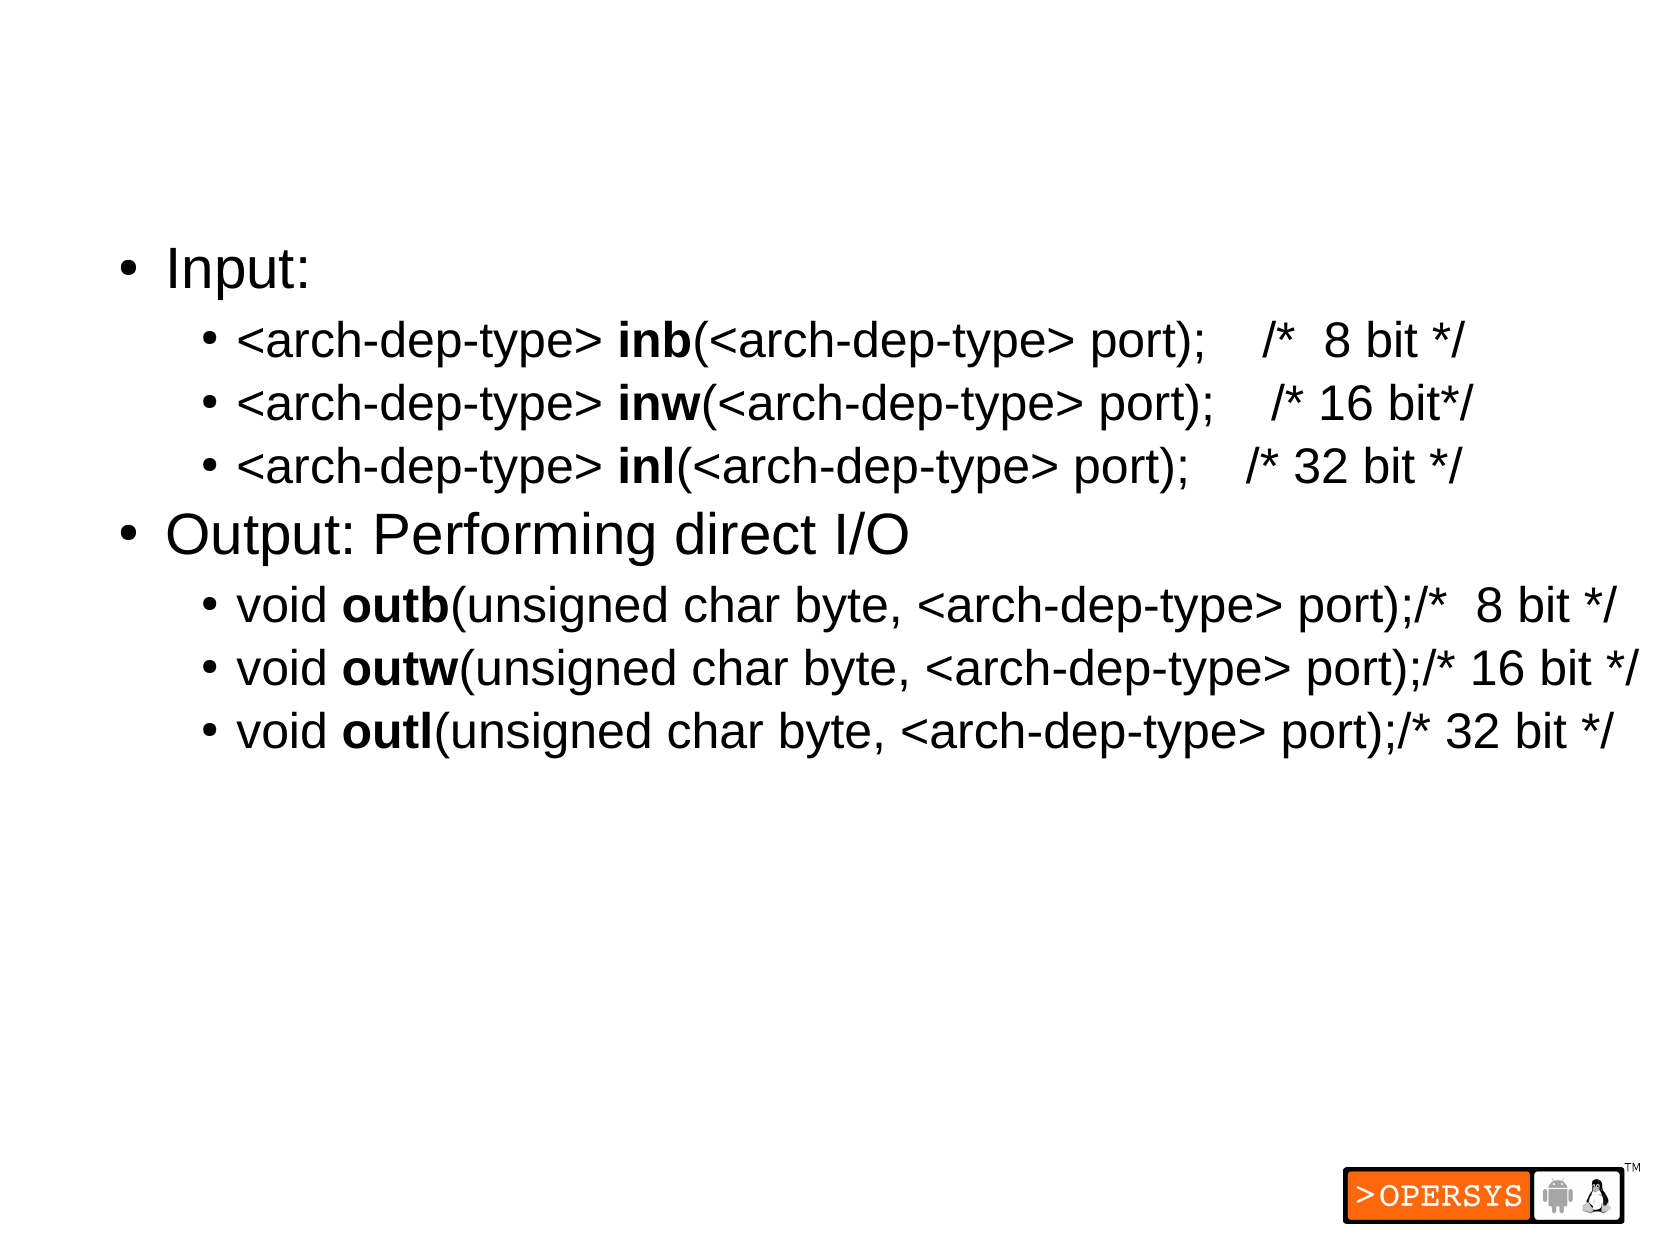

# Input:
<arch-dep-type> inb(<arch-dep-type> port); /* 8 bit */
<arch-dep-type> inw(<arch-dep-type> port); /* 16 bit*/
<arch-dep-type> inl(<arch-dep-type> port); /* 32 bit */
Output: Performing direct I/O
void outb(unsigned char byte, <arch-dep-type> port);/* 8 bit */
void outw(unsigned char byte, <arch-dep-type> port);/* 16 bit */
void outl(unsigned char byte, <arch-dep-type> port);/* 32 bit */